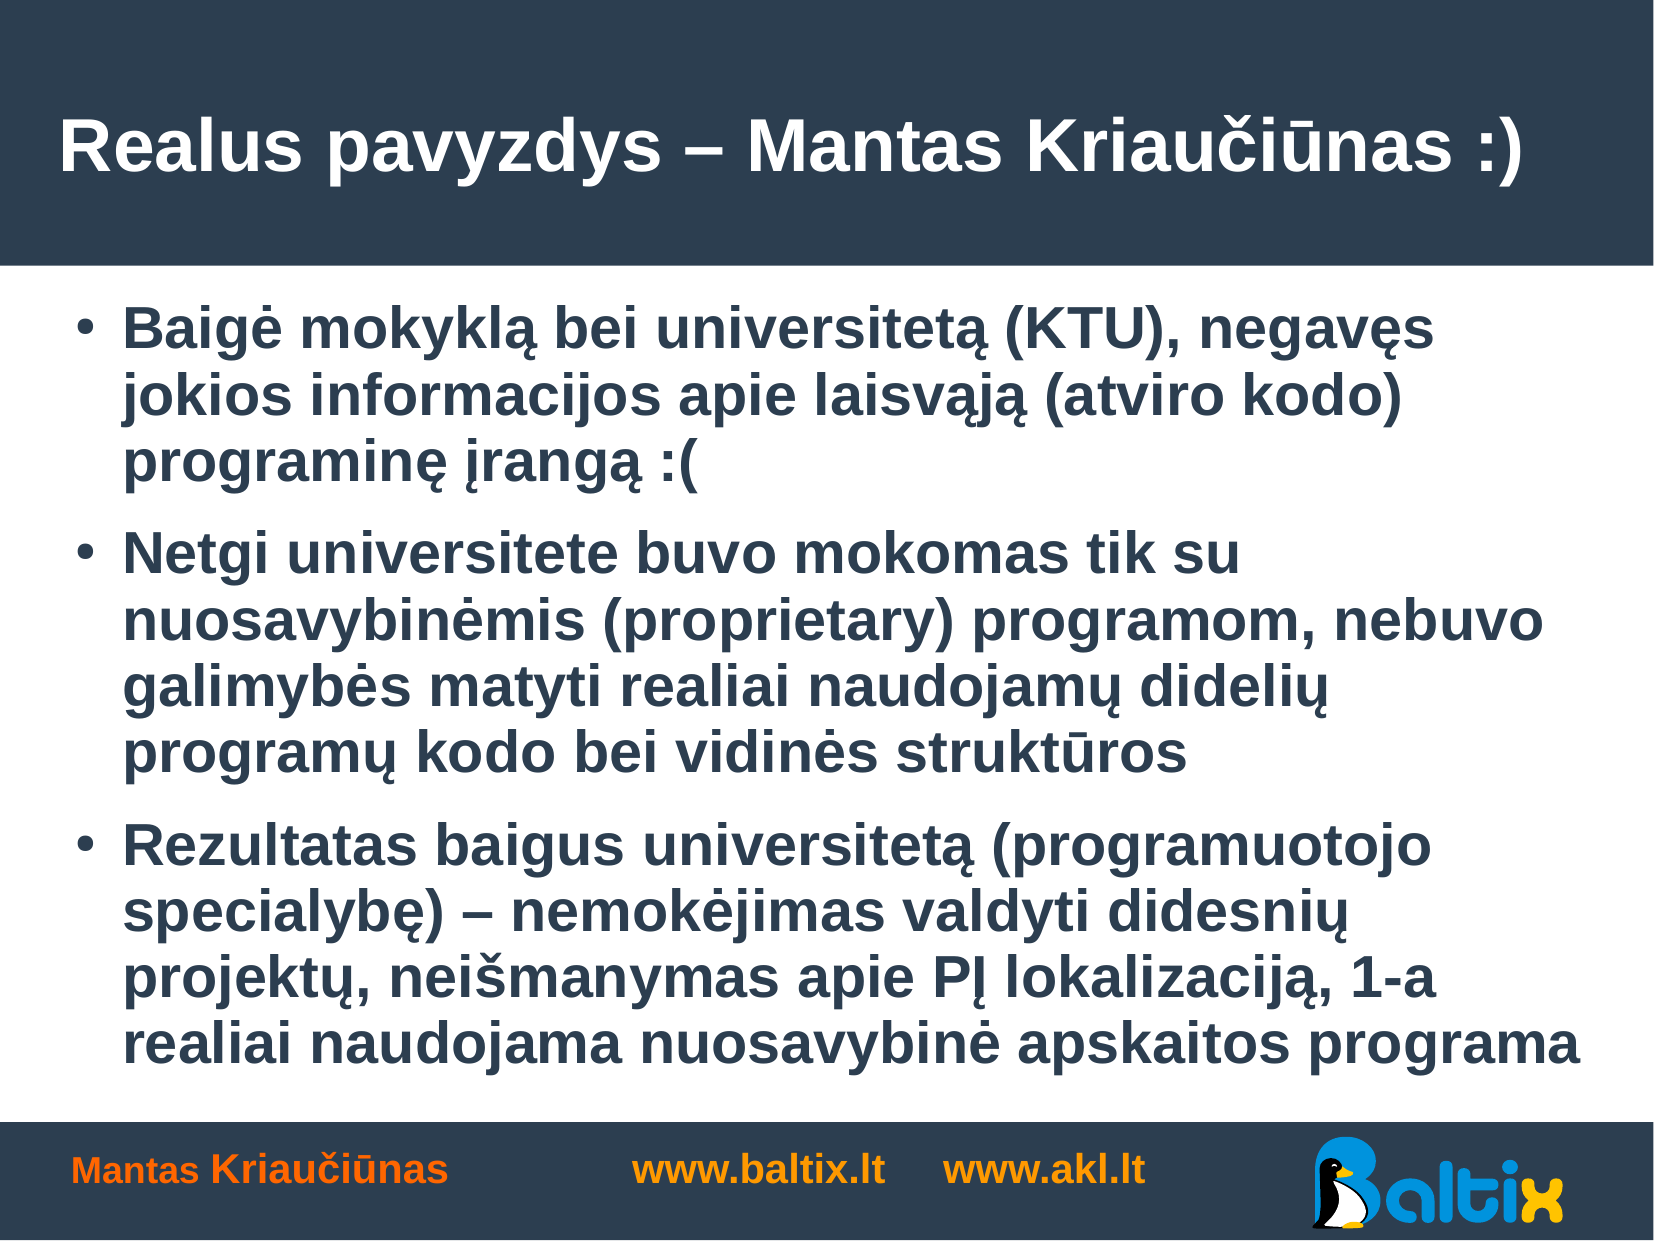

# Realus pavyzdys – Mantas Kriaučiūnas :)
Baigė mokyklą bei universitetą (KTU), negavęs jokios informacijos apie laisvąją (atviro kodo) programinę įrangą :(
Netgi universitete buvo mokomas tik su nuosavybinėmis (proprietary) programom, nebuvo galimybės matyti realiai naudojamų didelių programų kodo bei vidinės struktūros
Rezultatas baigus universitetą (programuotojo specialybę) – nemokėjimas valdyti didesnių projektų, neišmanymas apie PĮ lokalizaciją, 1-a realiai naudojama nuosavybinė apskaitos programa